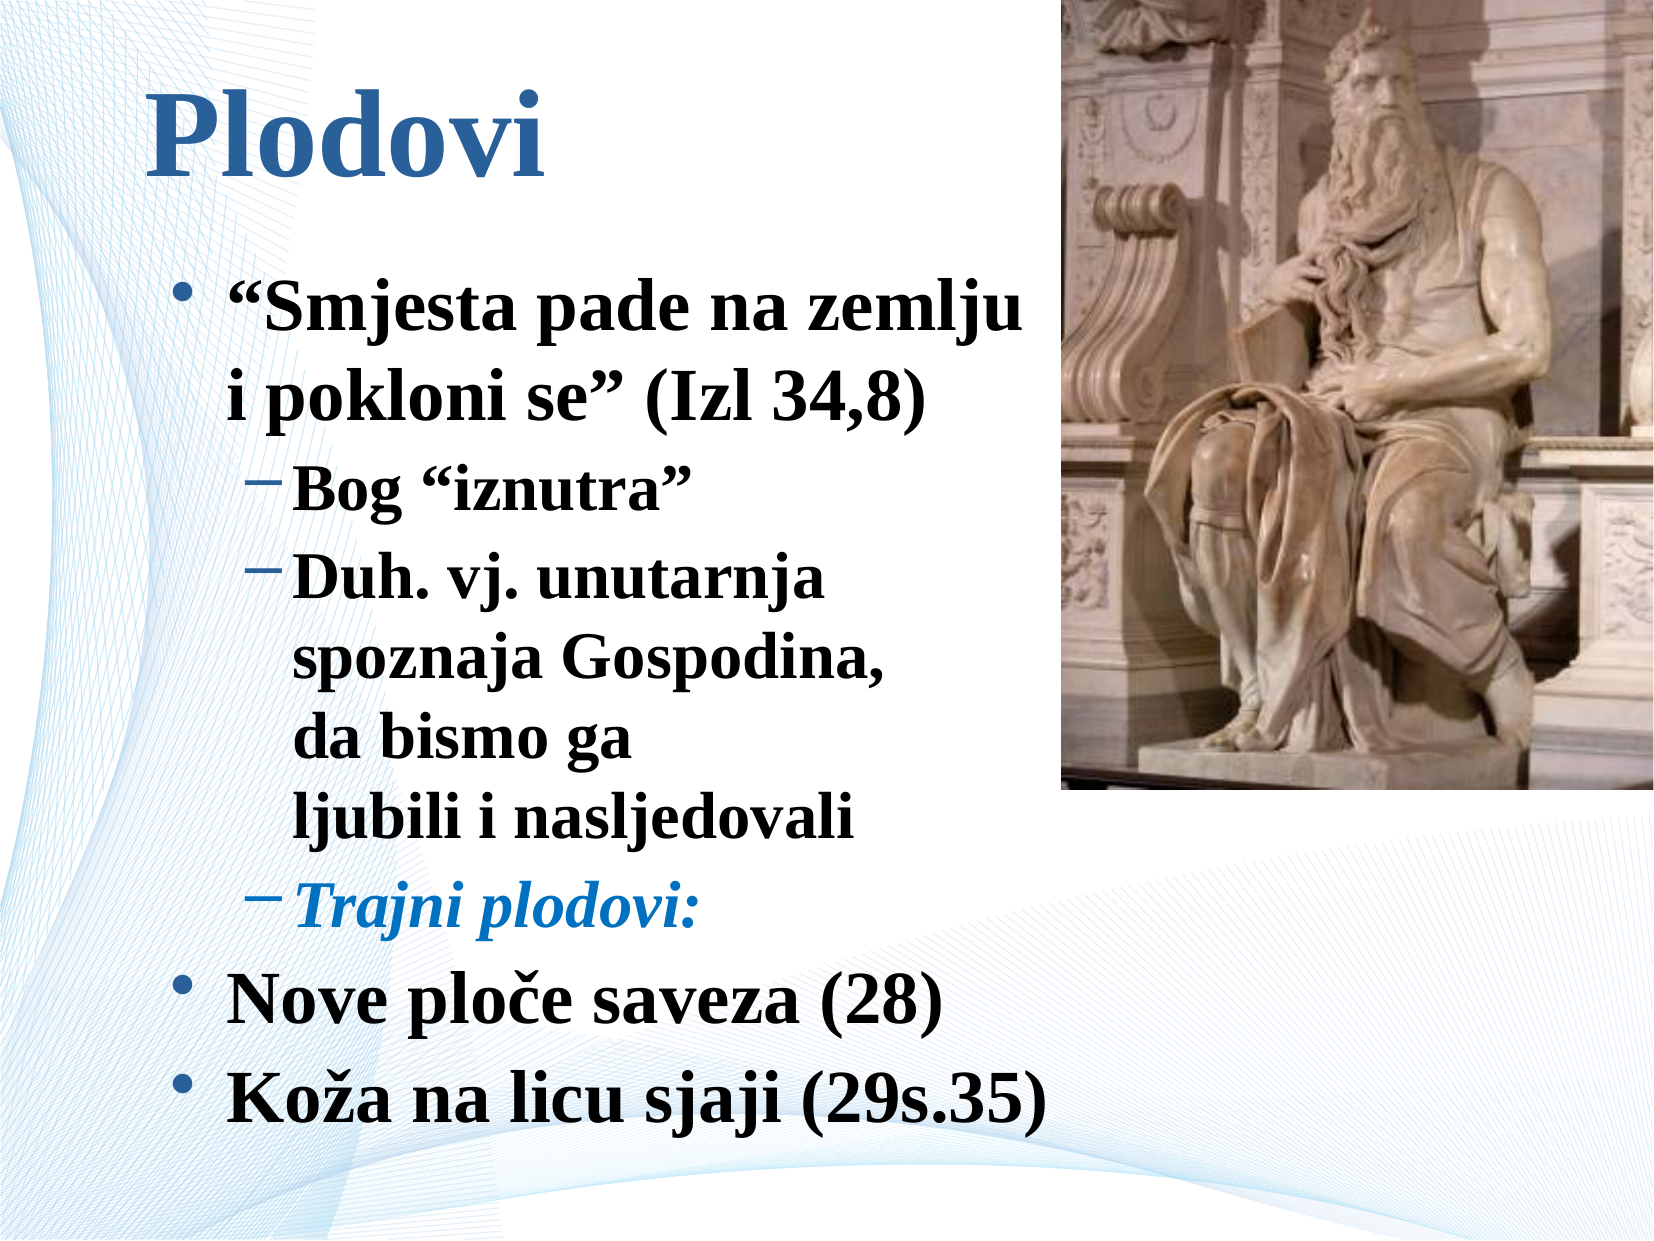

Plodovi
“Smjesta pade na zemlju
i pokloni se” (Izl 34,8)
Bog “iznutra”
Duh. vj. unutarnja
spoznaja Gospodina,
da bismo ga
ljubili i nasljedovali
Trajni plodovi:
Nove ploče saveza (28)
Koža na licu sjaji (29s.35)